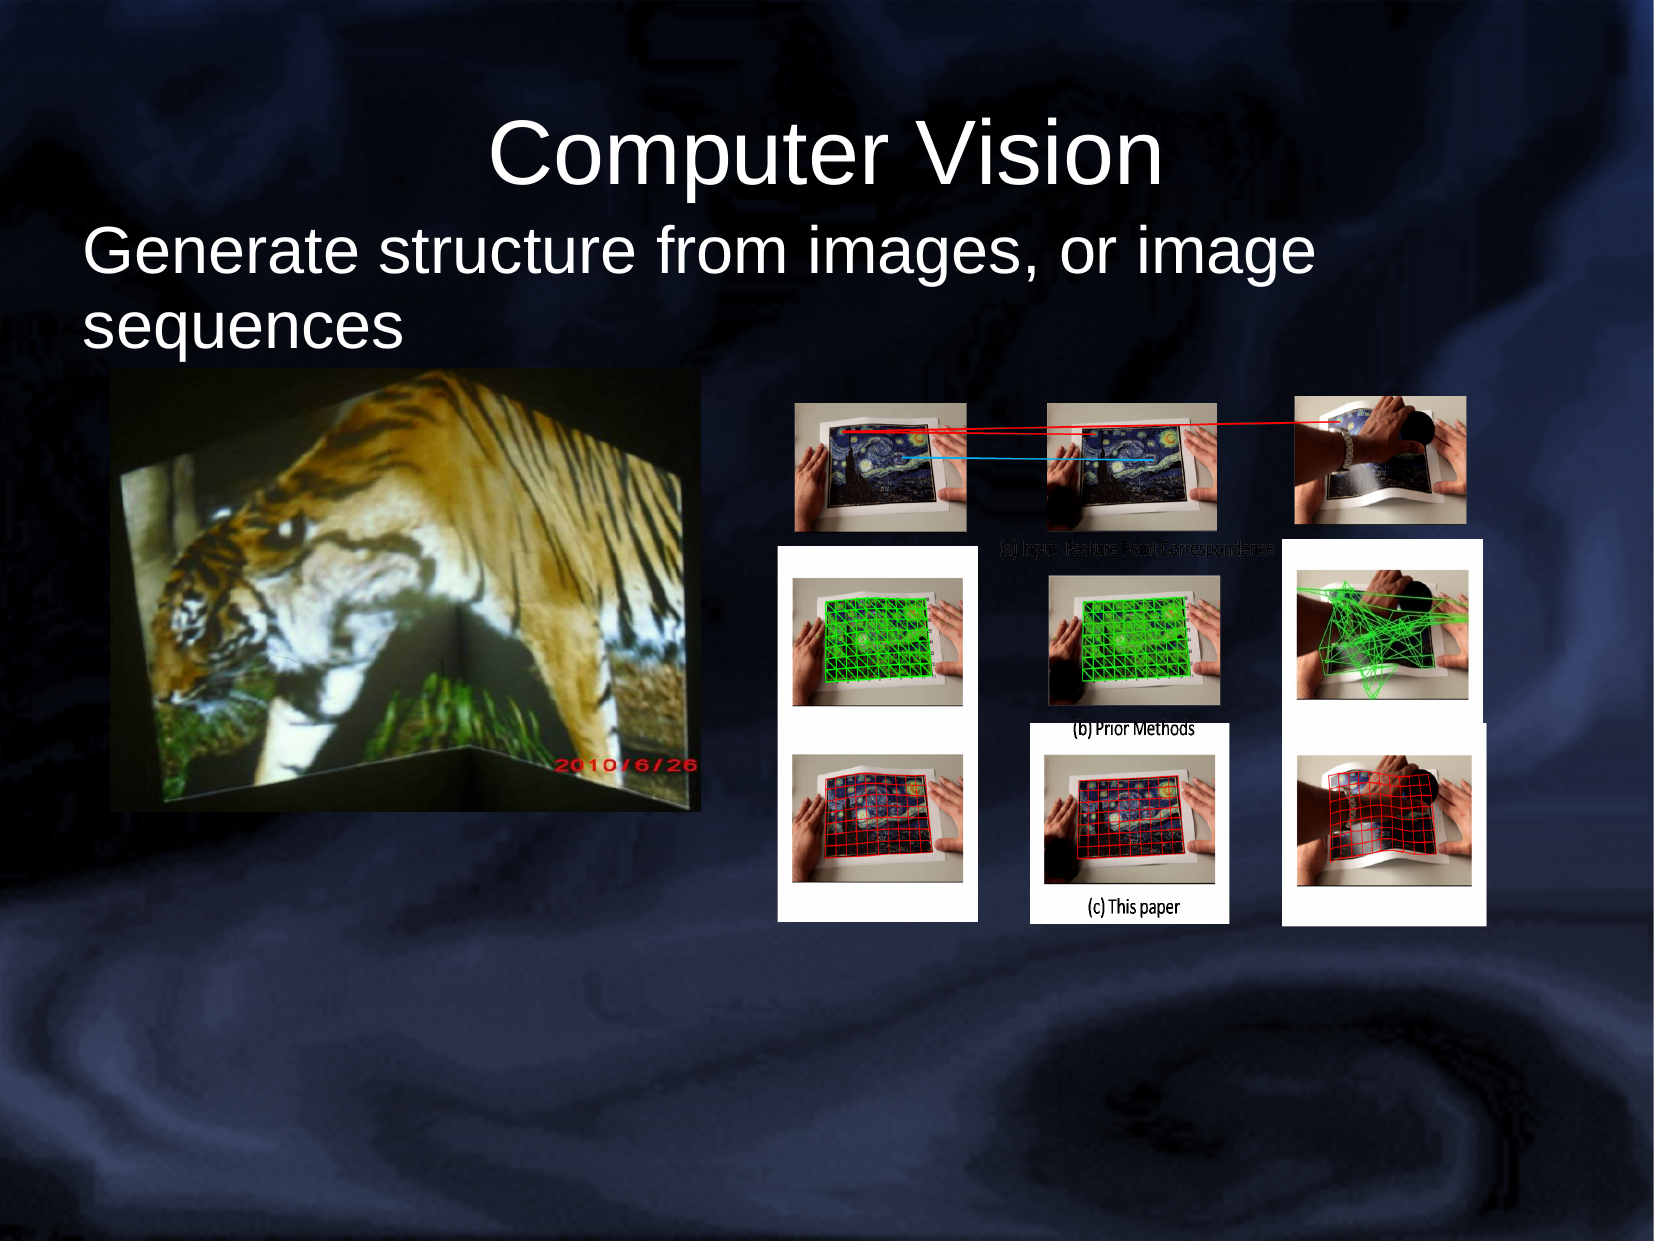

# Computer Vision
Generate structure from images, or image sequences